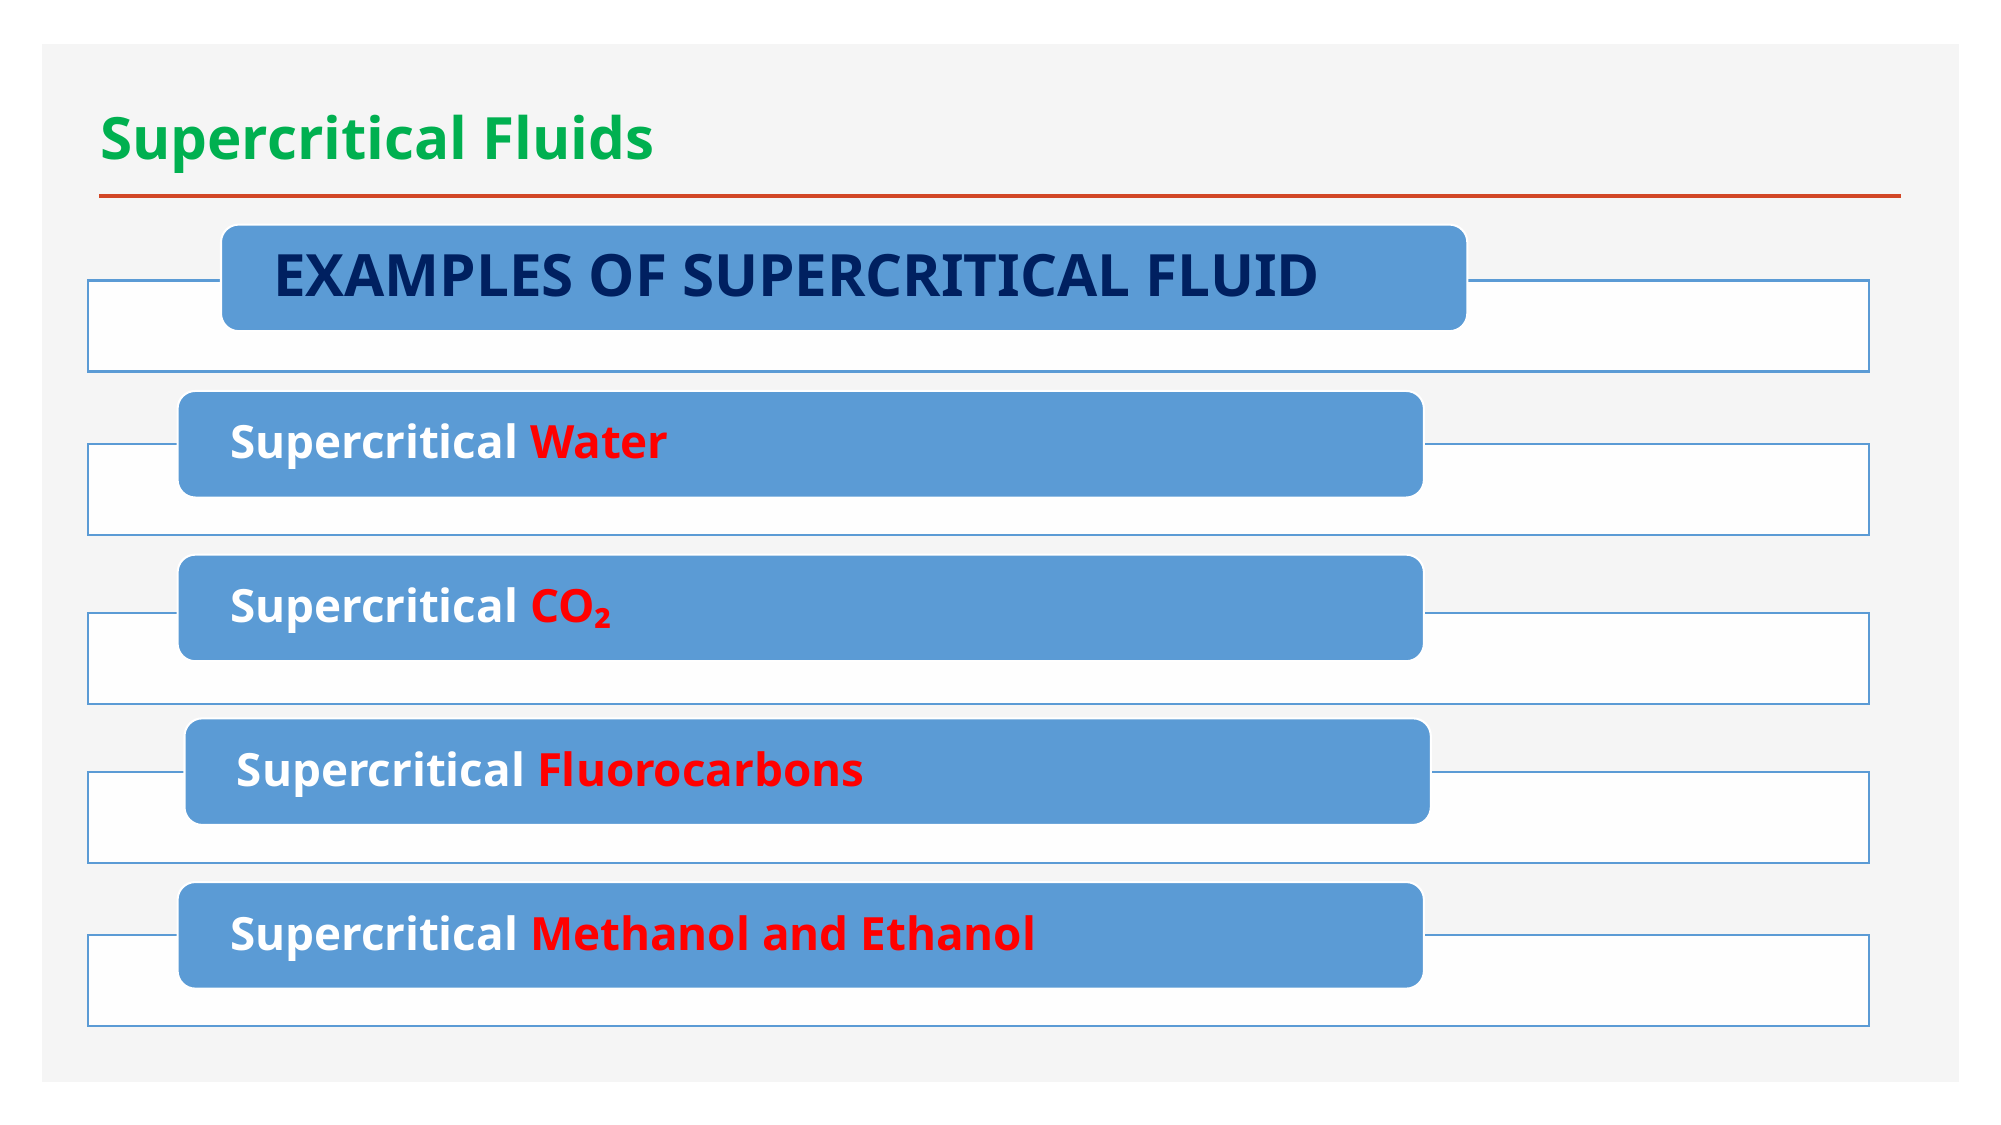

# Supercritical Fluids
EXAMPLES OF SUPERCRITICAL FLUID
Supercritical Water
Supercritical CO₂
Supercritical Fluorocarbons
Supercritical Methanol and Ethanol